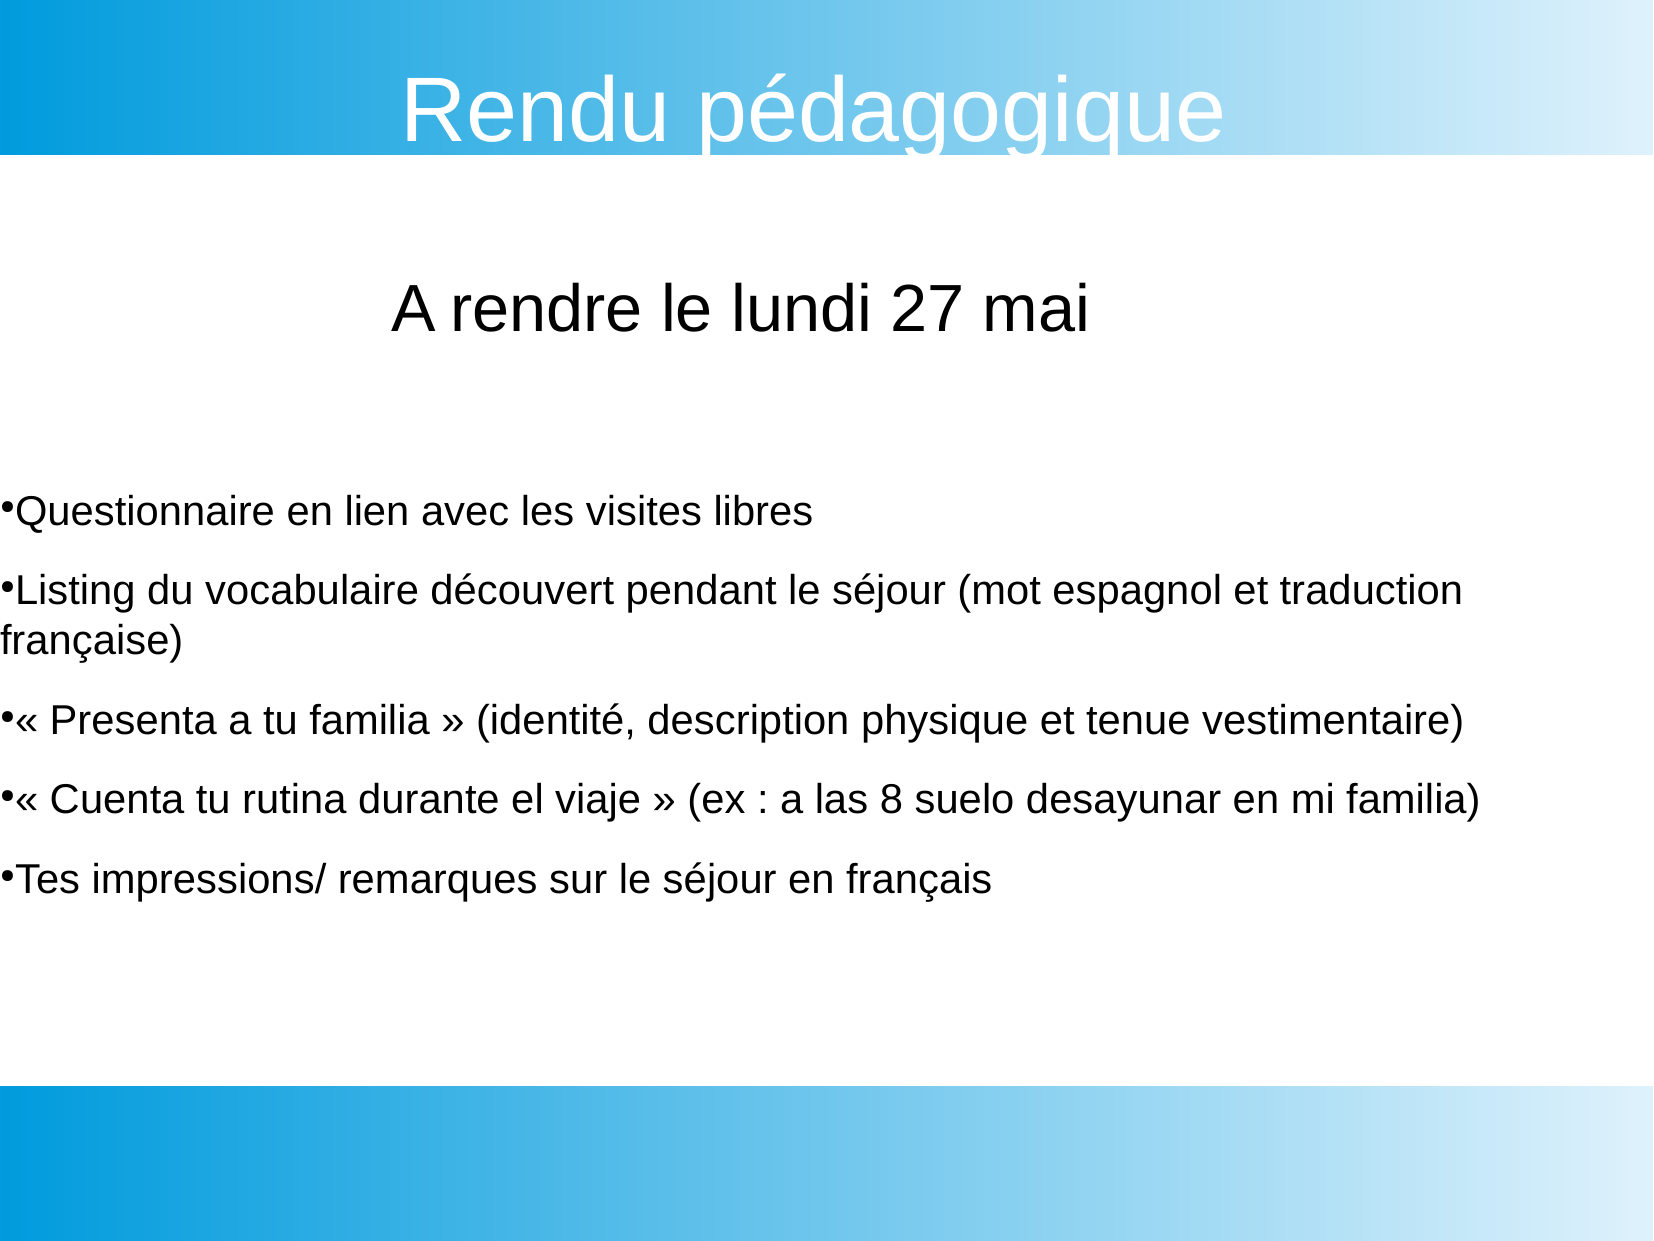

# Rendu pédagogique
A rendre le lundi 27 mai
Questionnaire en lien avec les visites libres
Listing du vocabulaire découvert pendant le séjour (mot espagnol et traduction française)
« Presenta a tu familia » (identité, description physique et tenue vestimentaire)
« Cuenta tu rutina durante el viaje » (ex : a las 8 suelo desayunar en mi familia)
Tes impressions/ remarques sur le séjour en français